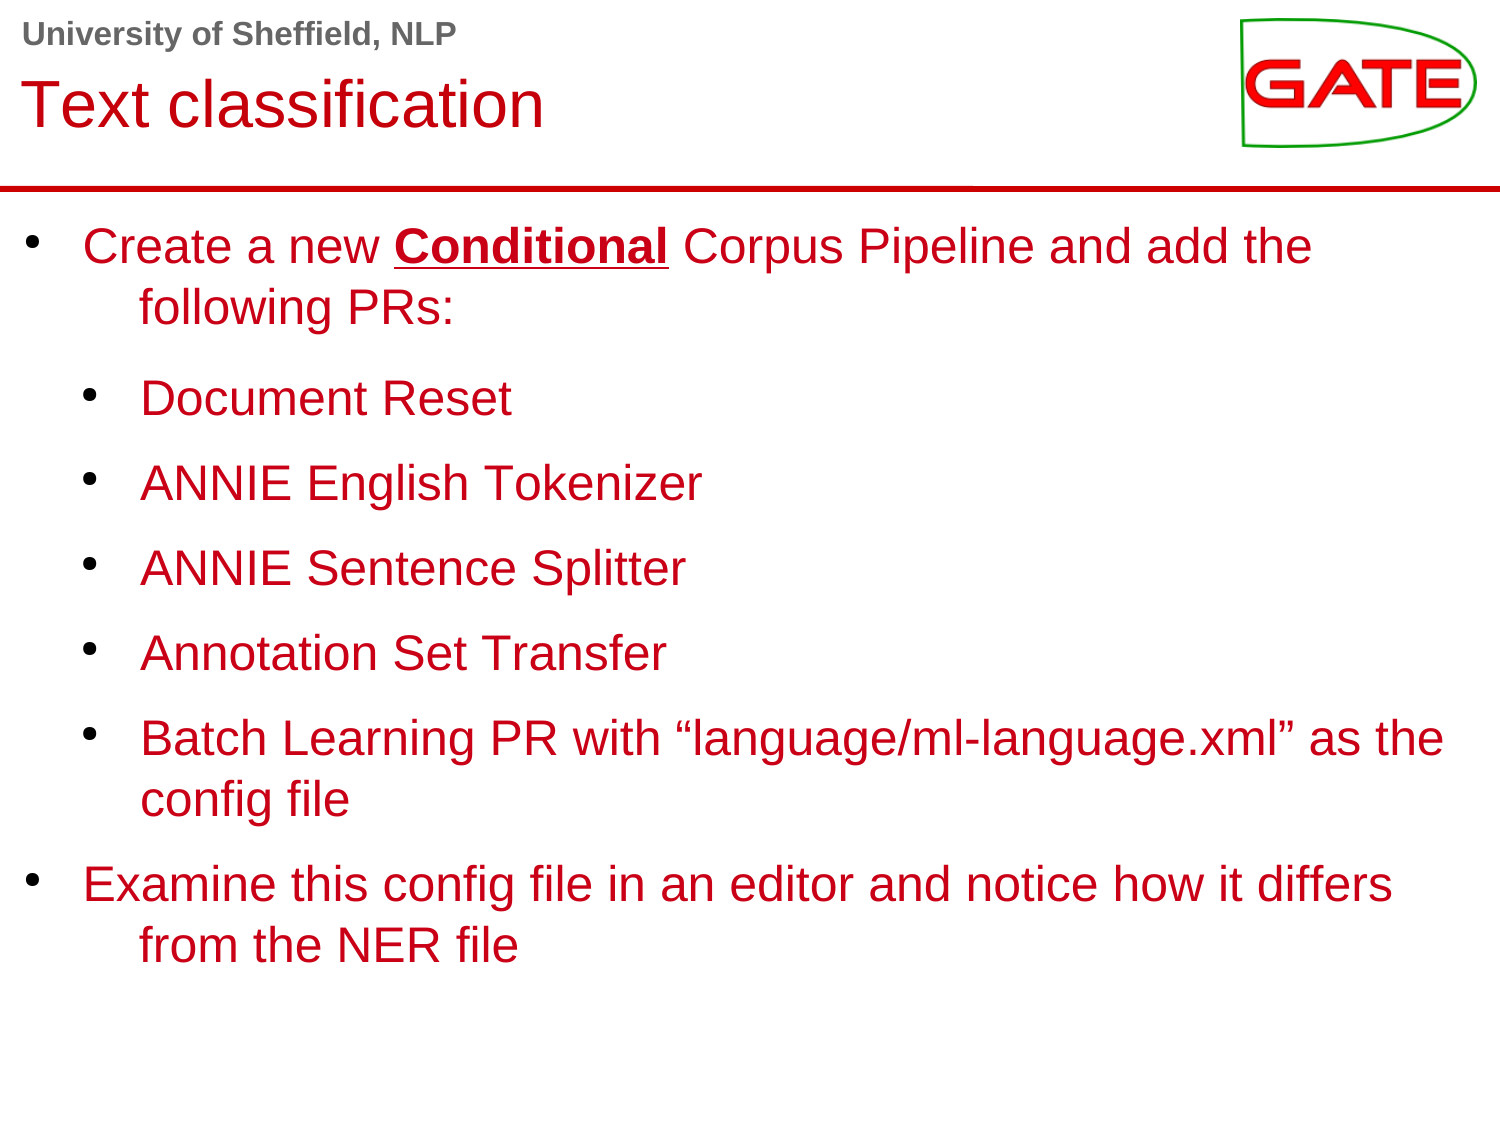

# Text classification
Create a new Conditional Corpus Pipeline and add the following PRs:
Document Reset
ANNIE English Tokenizer
ANNIE Sentence Splitter
Annotation Set Transfer
Batch Learning PR with “language/ml-language.xml” as the config file
Examine this config file in an editor and notice how it differs from the NER file